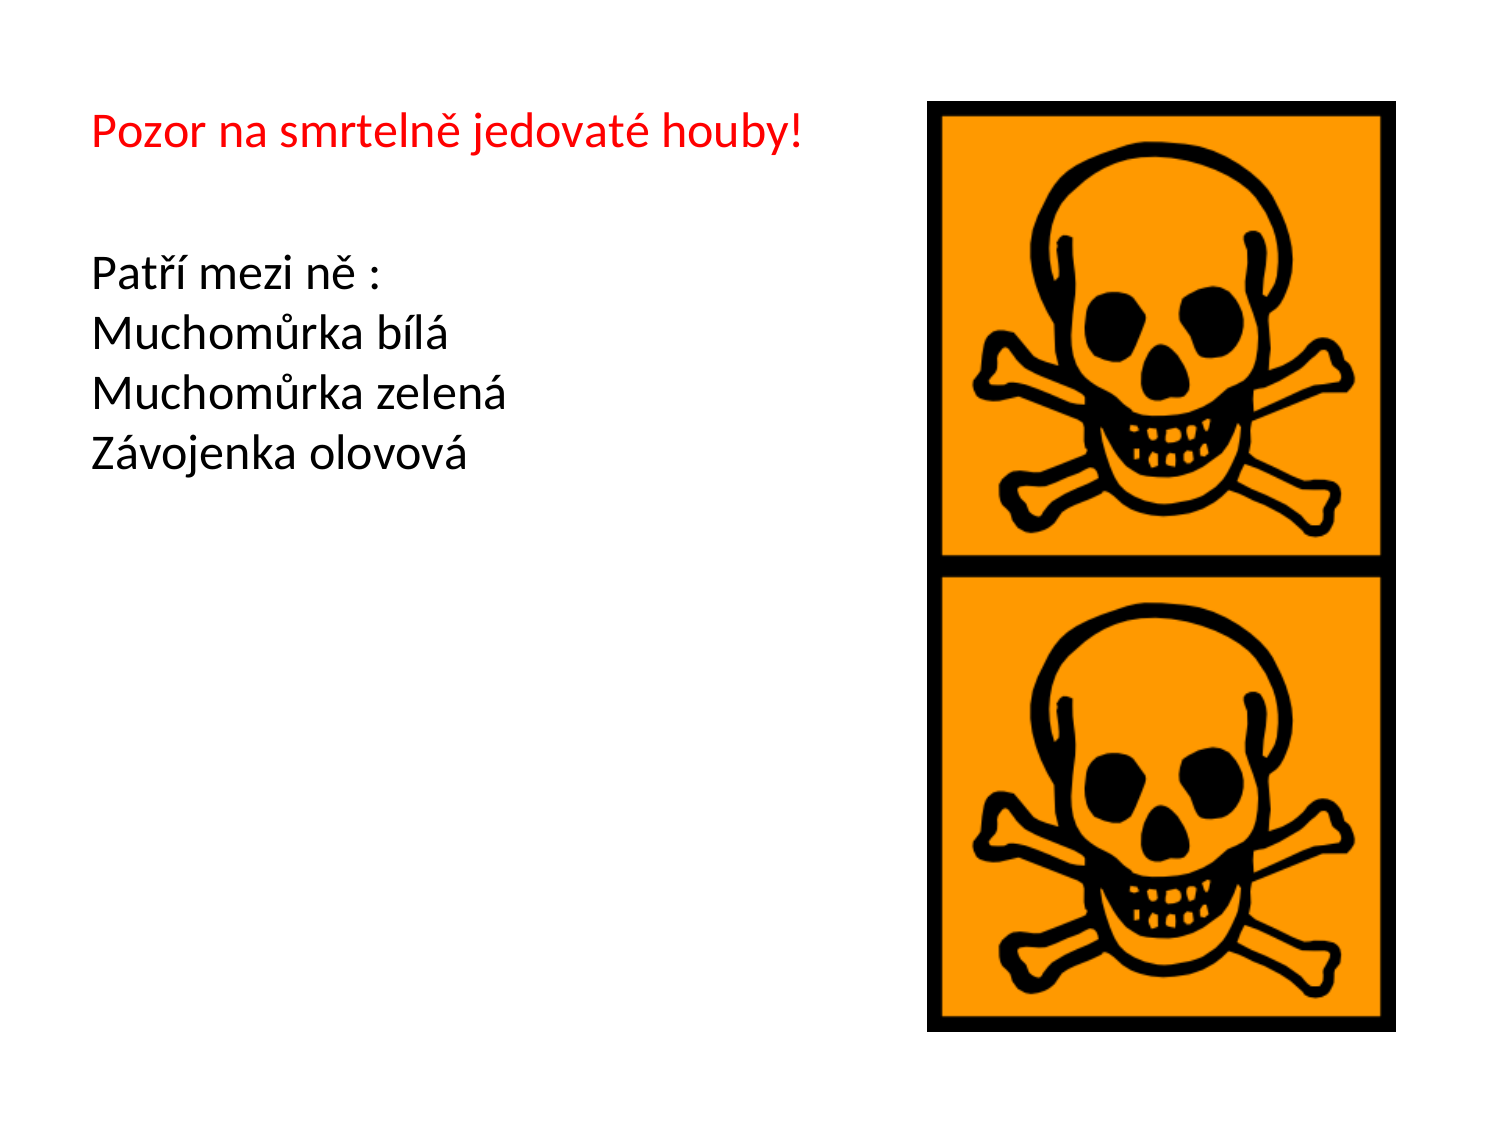

Pozor na smrtelně jedovaté houby!
Patří mezi ně :
Muchomůrka bílá
Muchomůrka zelená
Závojenka olovová